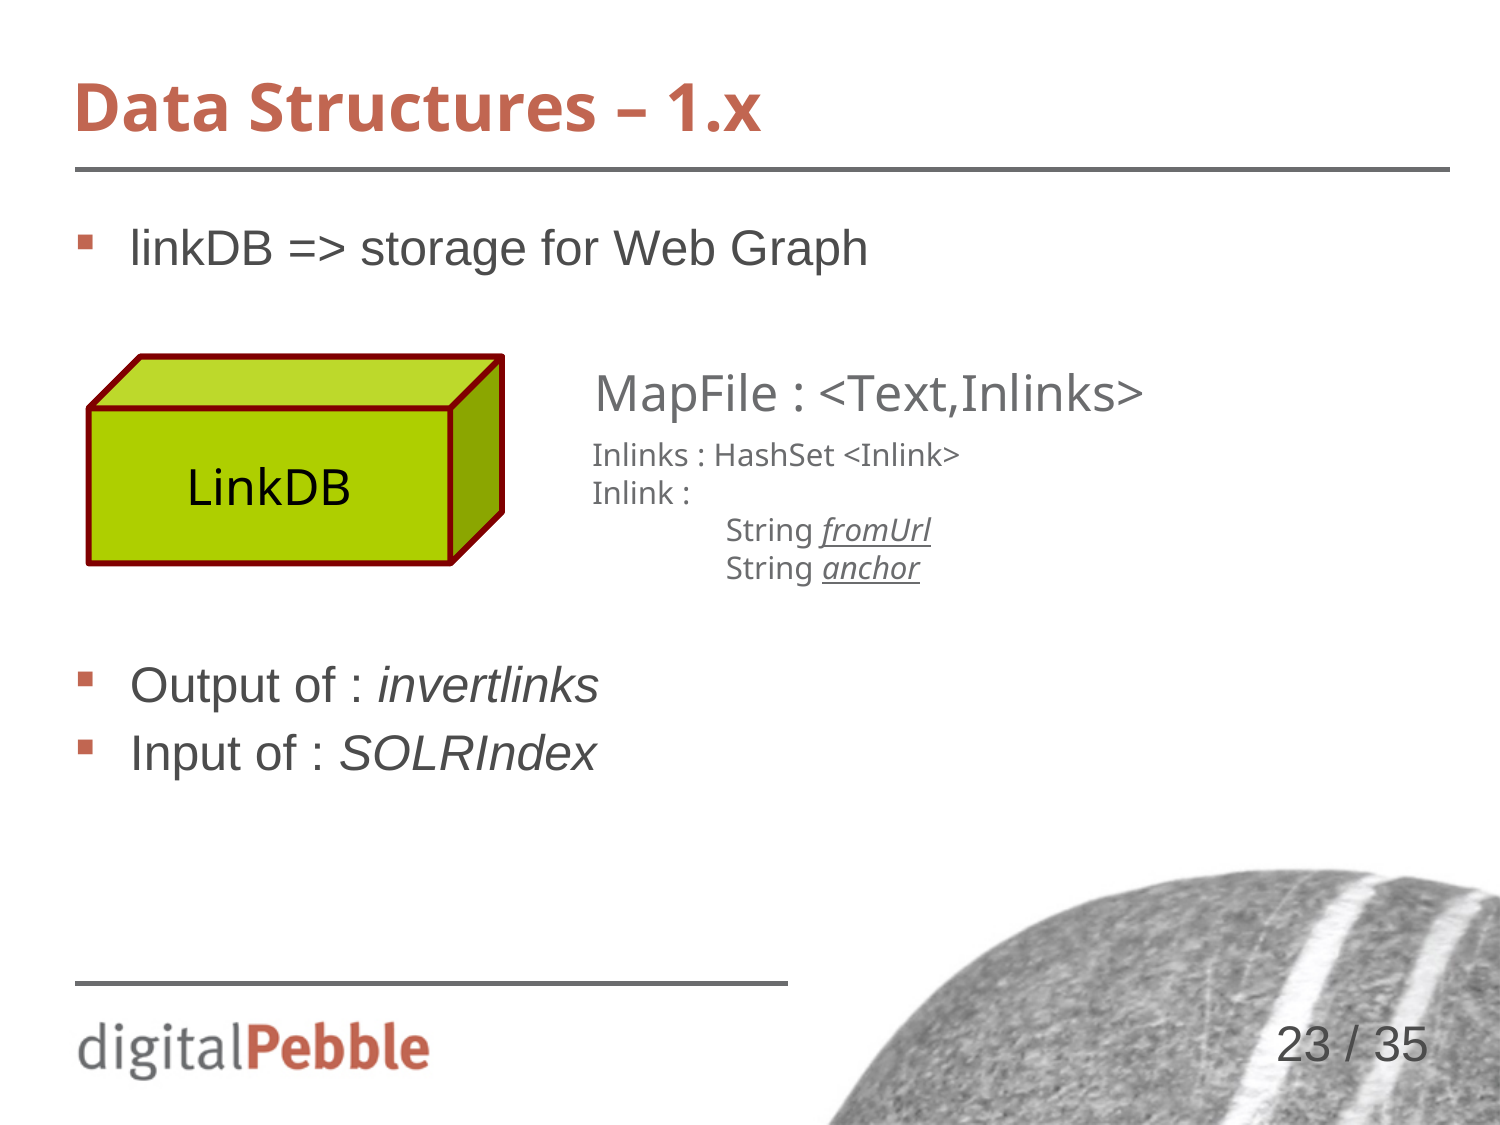

# Data Structures – 1.x
linkDB => storage for Web Graph
MapFile : <Text,Inlinks>
 Inlinks : HashSet <Inlink>
 Inlink :
	String fromUrl
	String anchor
LinkDB
Output of : invertlinks
Input of : SOLRIndex